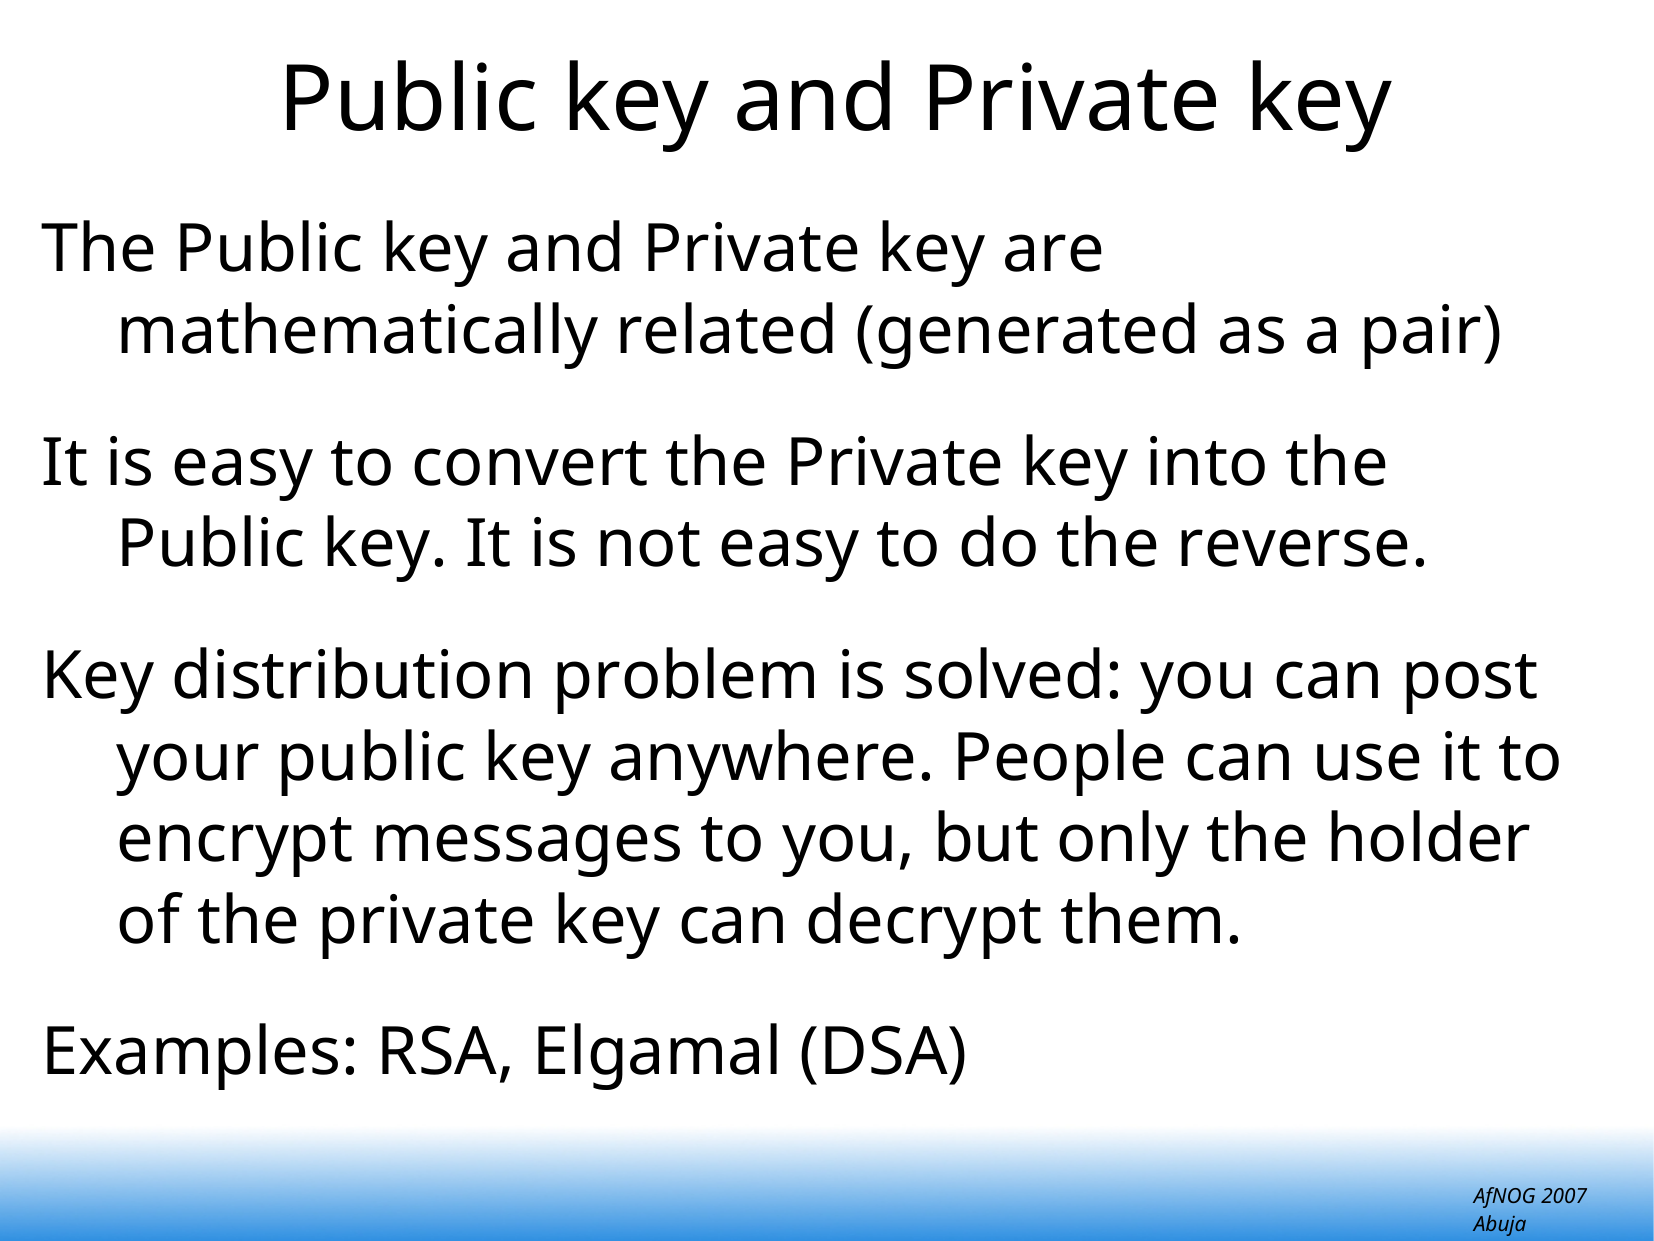

# Public key and Private key
The Public key and Private key are mathematically related (generated as a pair)
It is easy to convert the Private key into the Public key. It is not easy to do the reverse.
Key distribution problem is solved: you can post your public key anywhere. People can use it to encrypt messages to you, but only the holder of the private key can decrypt them.
Examples: RSA, Elgamal (DSA)